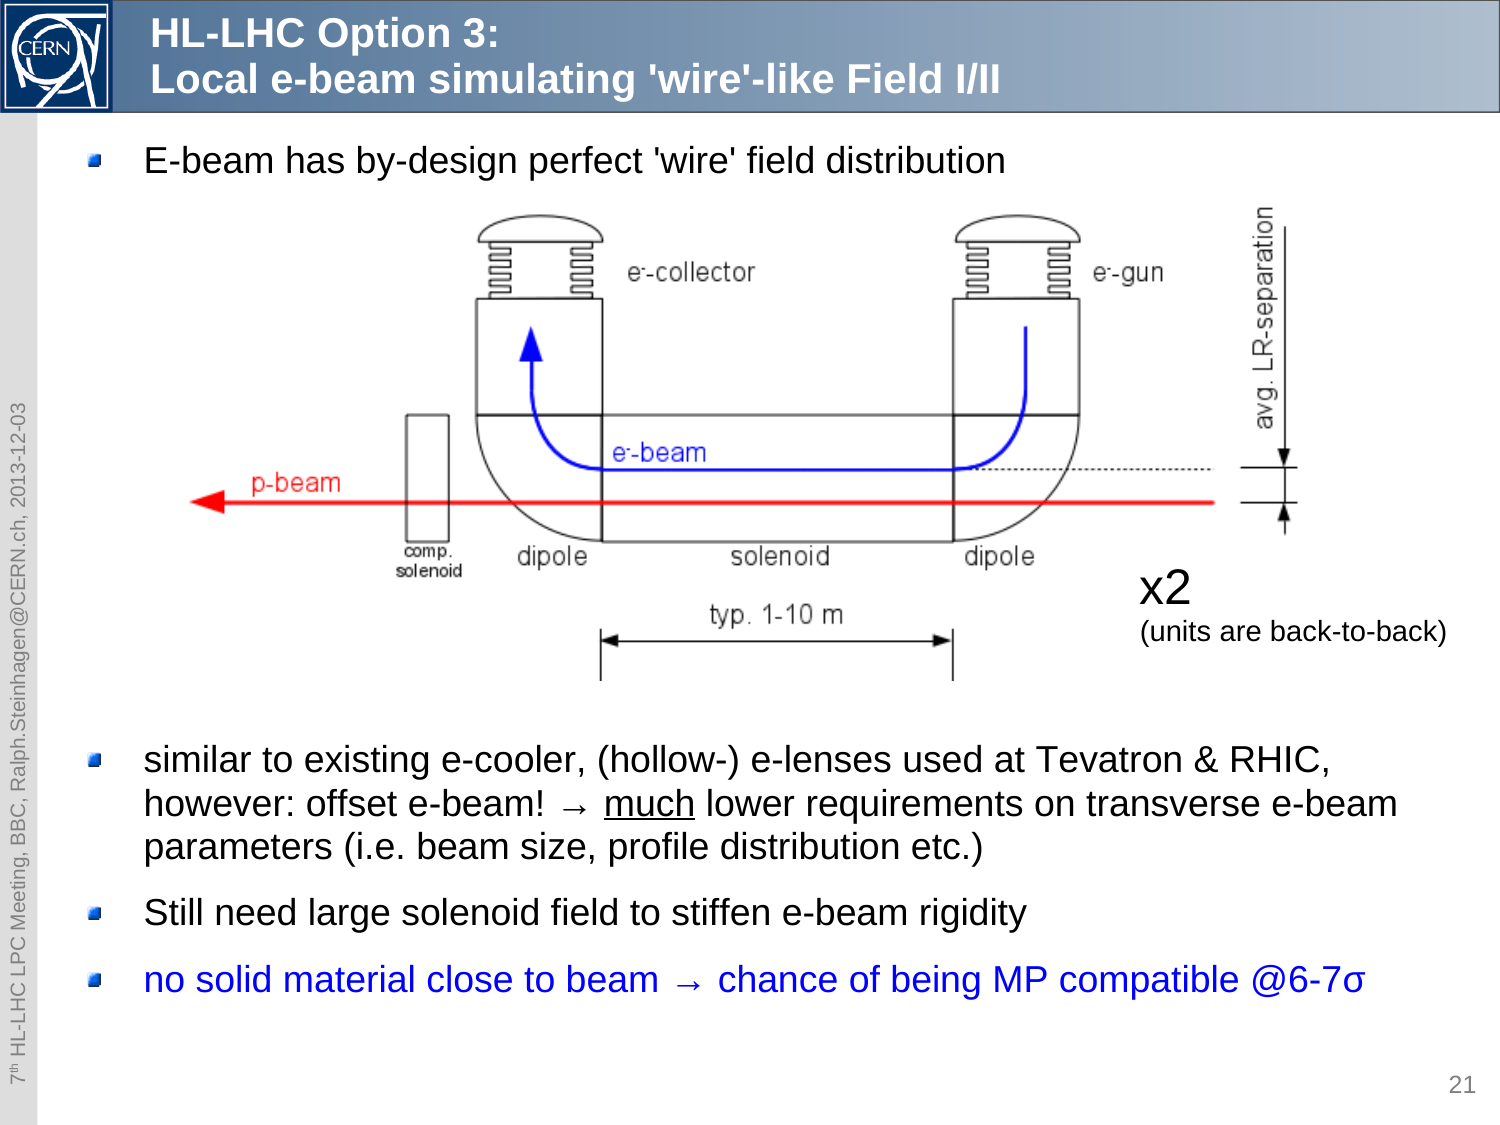

# HL-LHC Option 3: Local e-beam simulating 'wire'-like Field I/II
E-beam has by-design perfect 'wire' field distribution
similar to existing e-cooler, (hollow-) e-lenses used at Tevatron & RHIC, however: offset e-beam! → much lower requirements on transverse e-beam parameters (i.e. beam size, profile distribution etc.)
Still need large solenoid field to stiffen e-beam rigidity
no solid material close to beam → chance of being MP compatible @6-7σ
x2
(units are back-to-back)